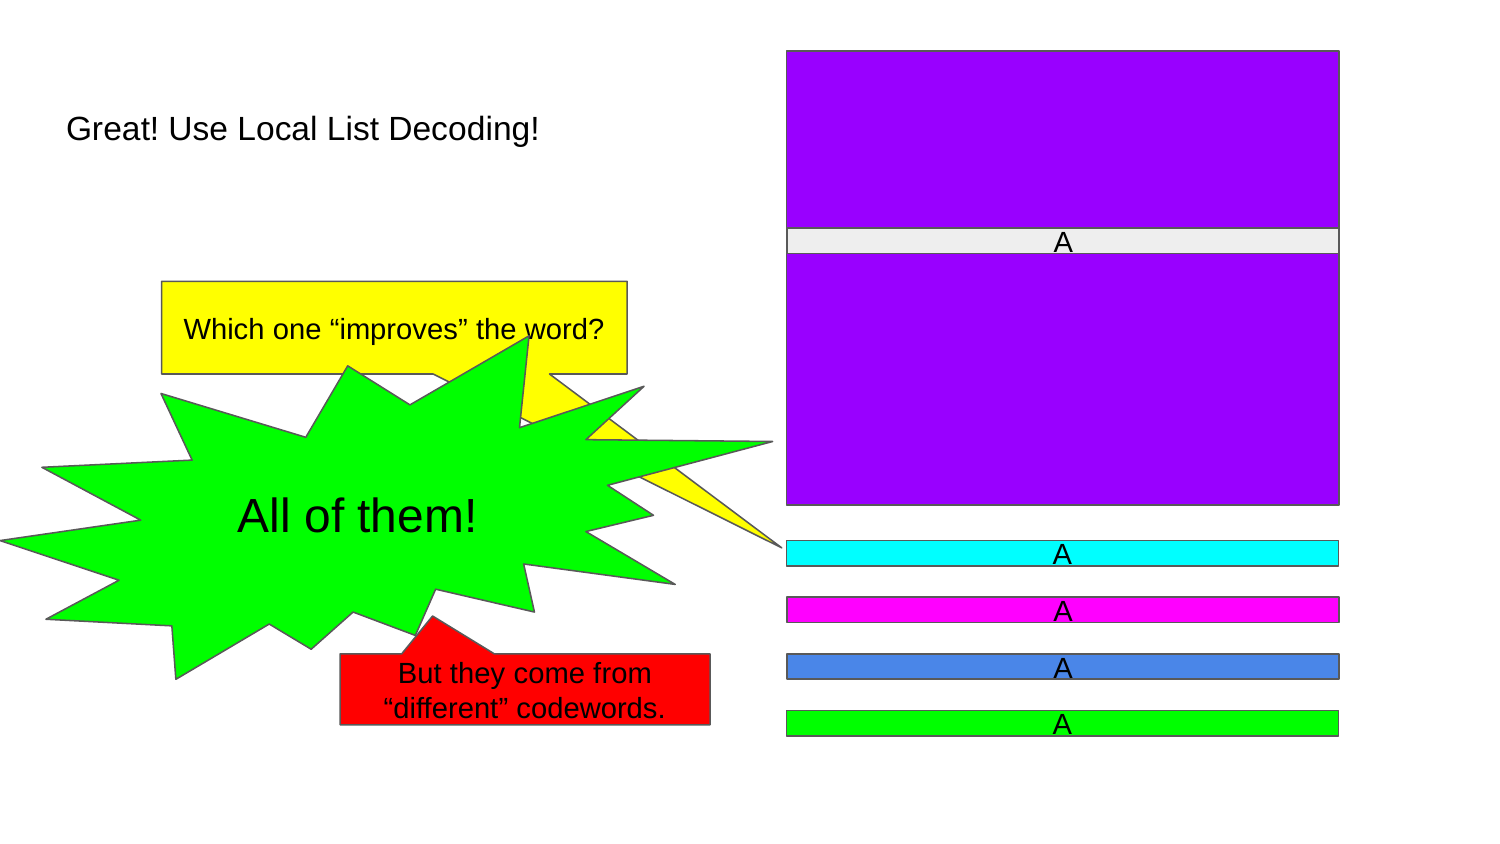

# Great! Use Local List Decoding!
A
Which one “improves” the word?
All of them!
A
A
But they come from “different” codewords.
A
A